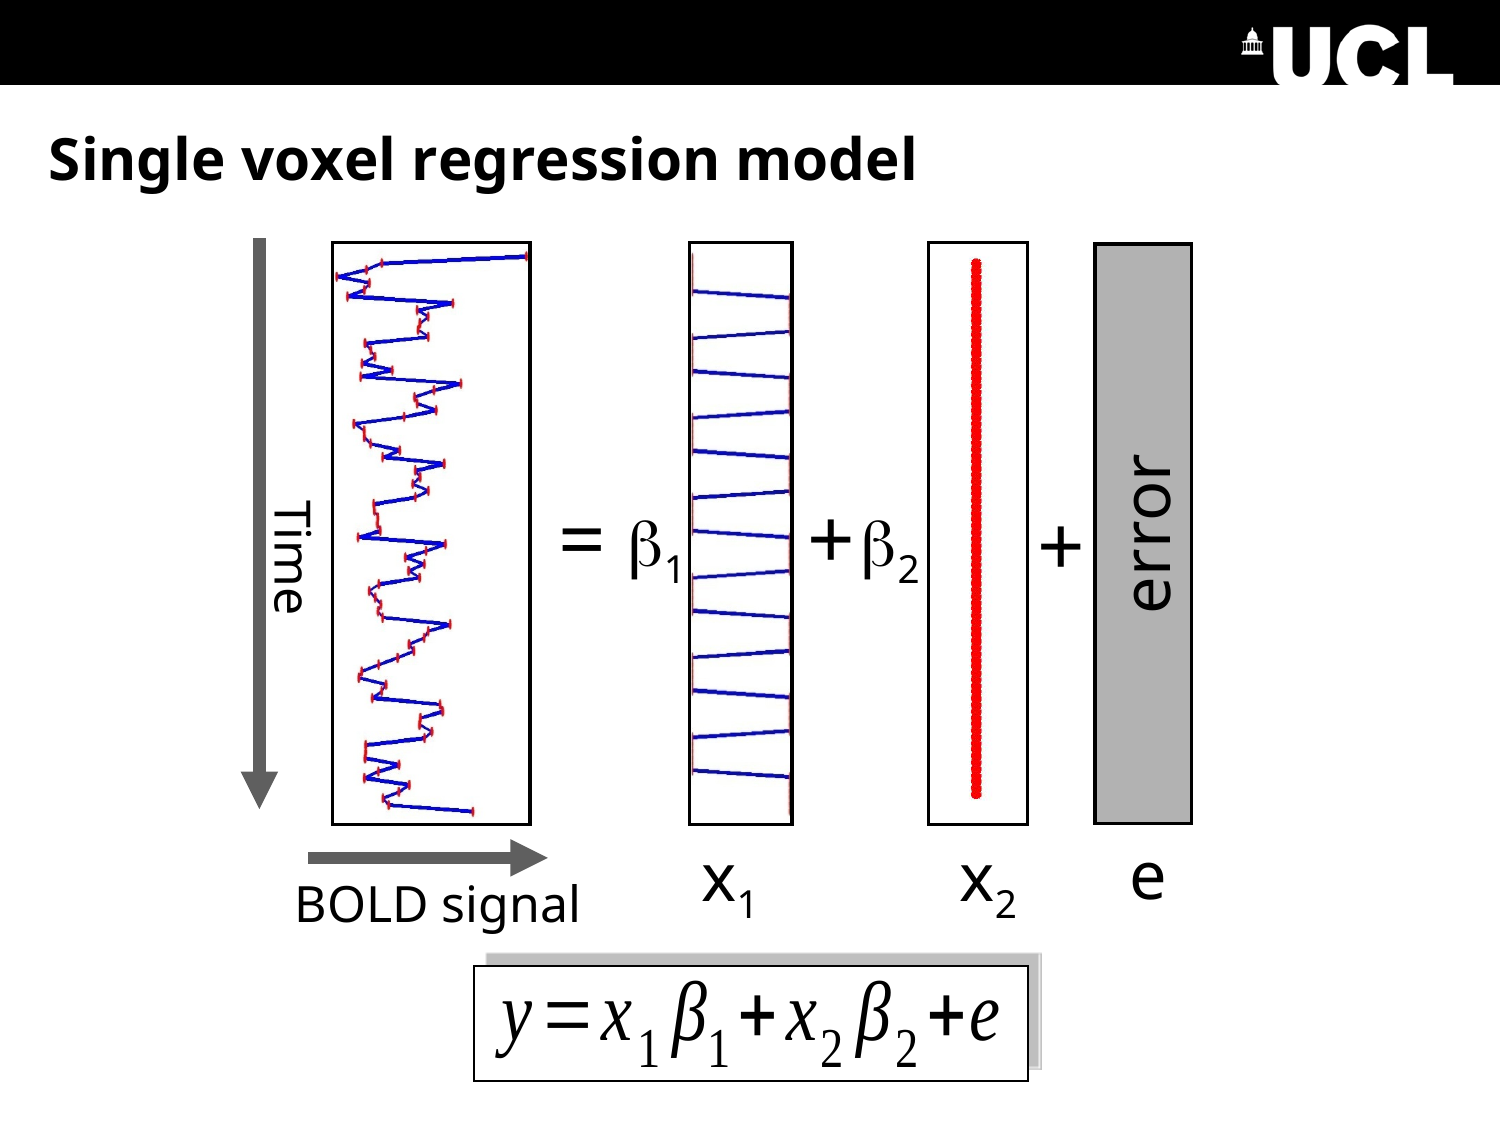

Single voxel regression model
error
=
+
+
1
2
Time
e
x1
x2
BOLD signal